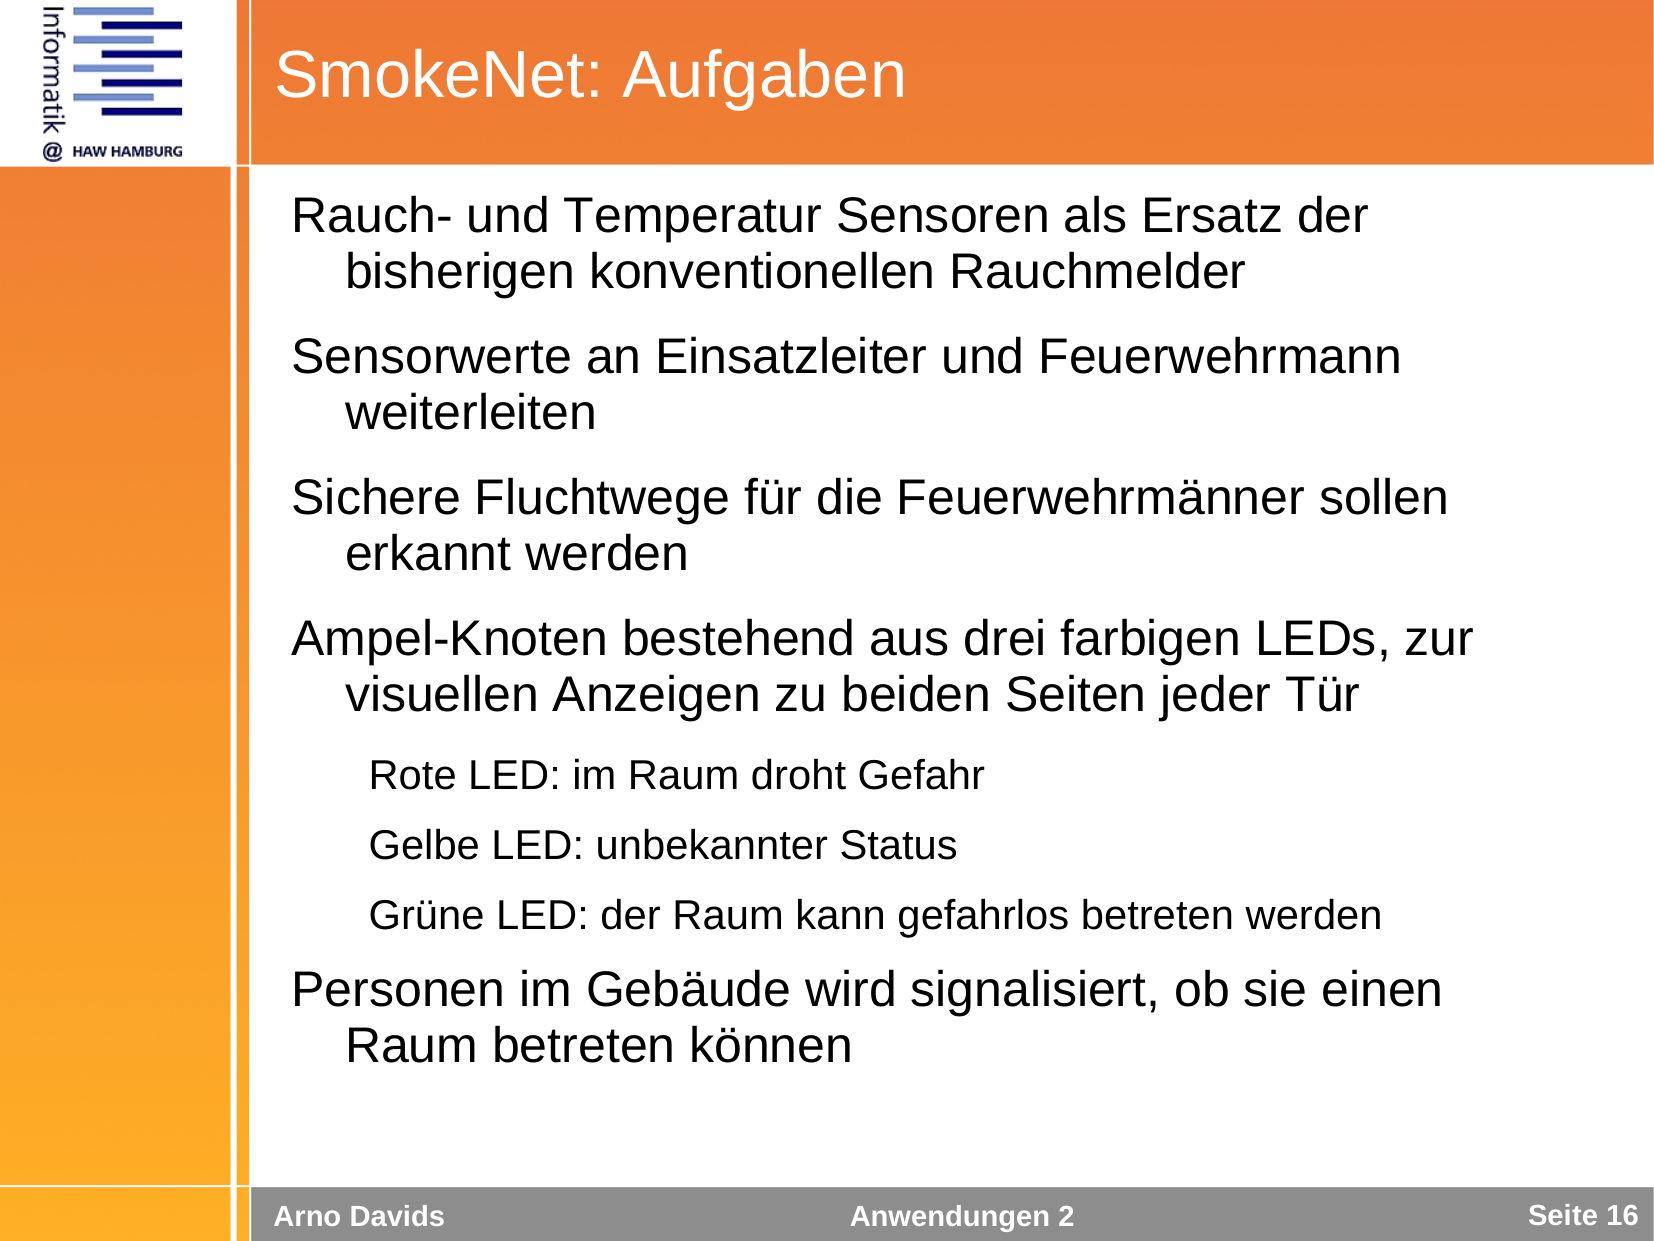

# SmokeNet: Aufgaben
Rauch- und Temperatur Sensoren als Ersatz der bisherigen konventionellen Rauchmelder
Sensorwerte an Einsatzleiter und Feuerwehrmann weiterleiten
Sichere Fluchtwege für die Feuerwehrmänner sollen erkannt werden
Ampel-Knoten bestehend aus drei farbigen LEDs, zur visuellen Anzeigen zu beiden Seiten jeder Tür
Rote LED: im Raum droht Gefahr
Gelbe LED: unbekannter Status
Grüne LED: der Raum kann gefahrlos betreten werden
Personen im Gebäude wird signalisiert, ob sie einen Raum betreten können